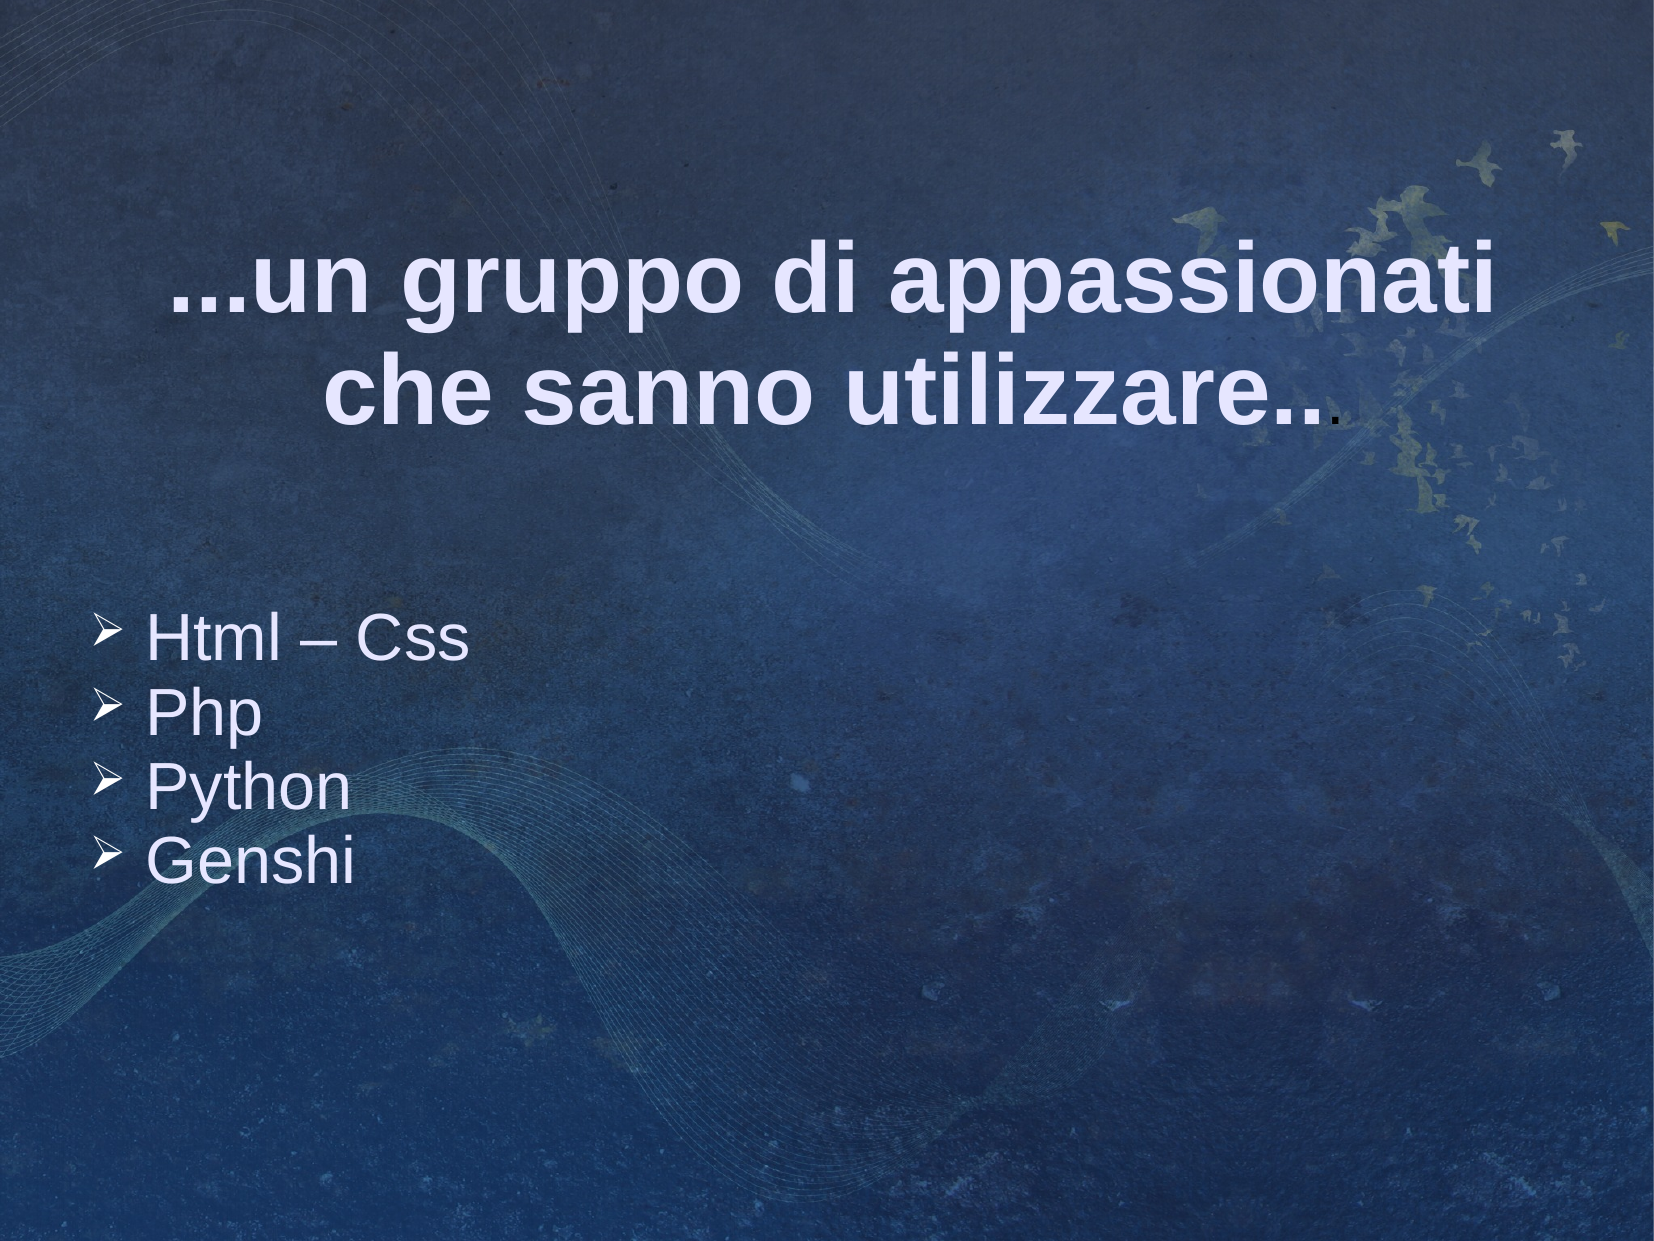

...un gruppo di appassionati che sanno utilizzare...
 Html – Css
 Php
 Python
 Genshi